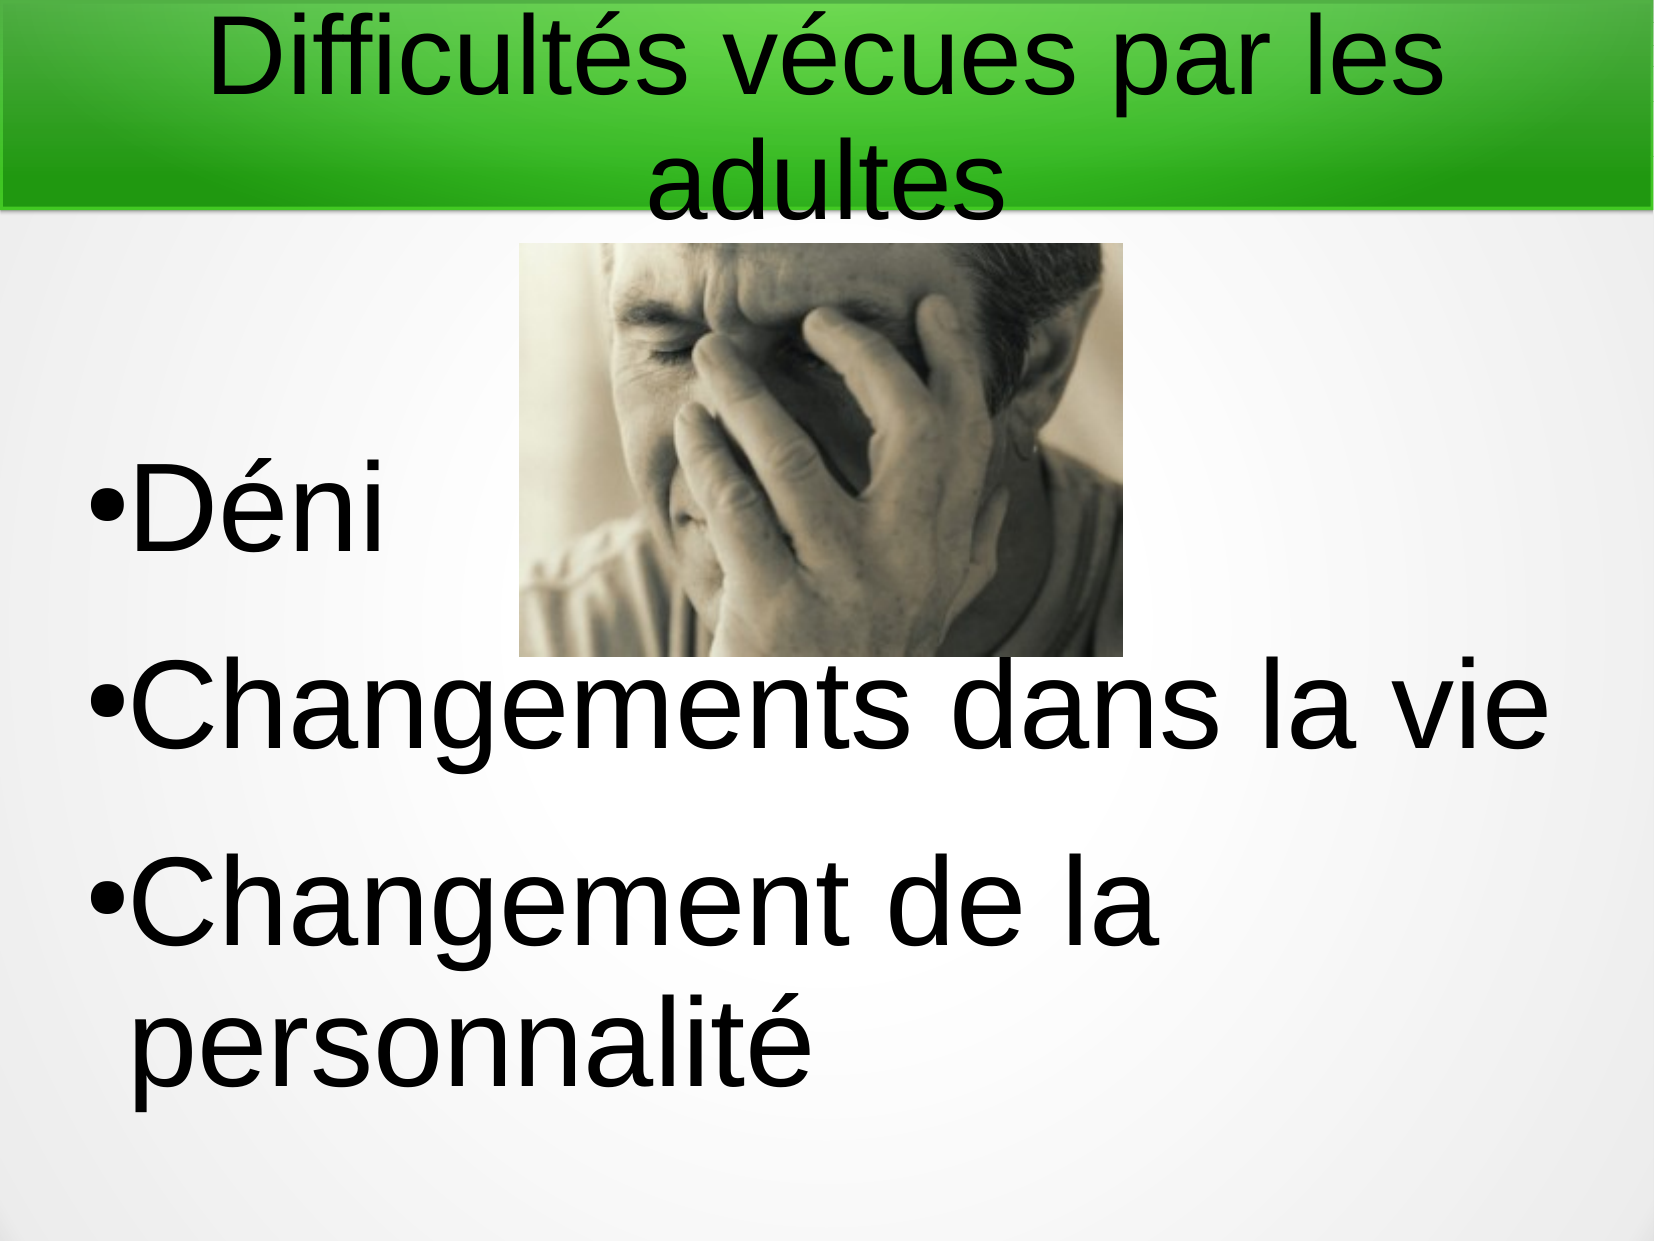

# Difficultés vécues par les adultes
Déni
Changements dans la vie
Changement de la personnalité